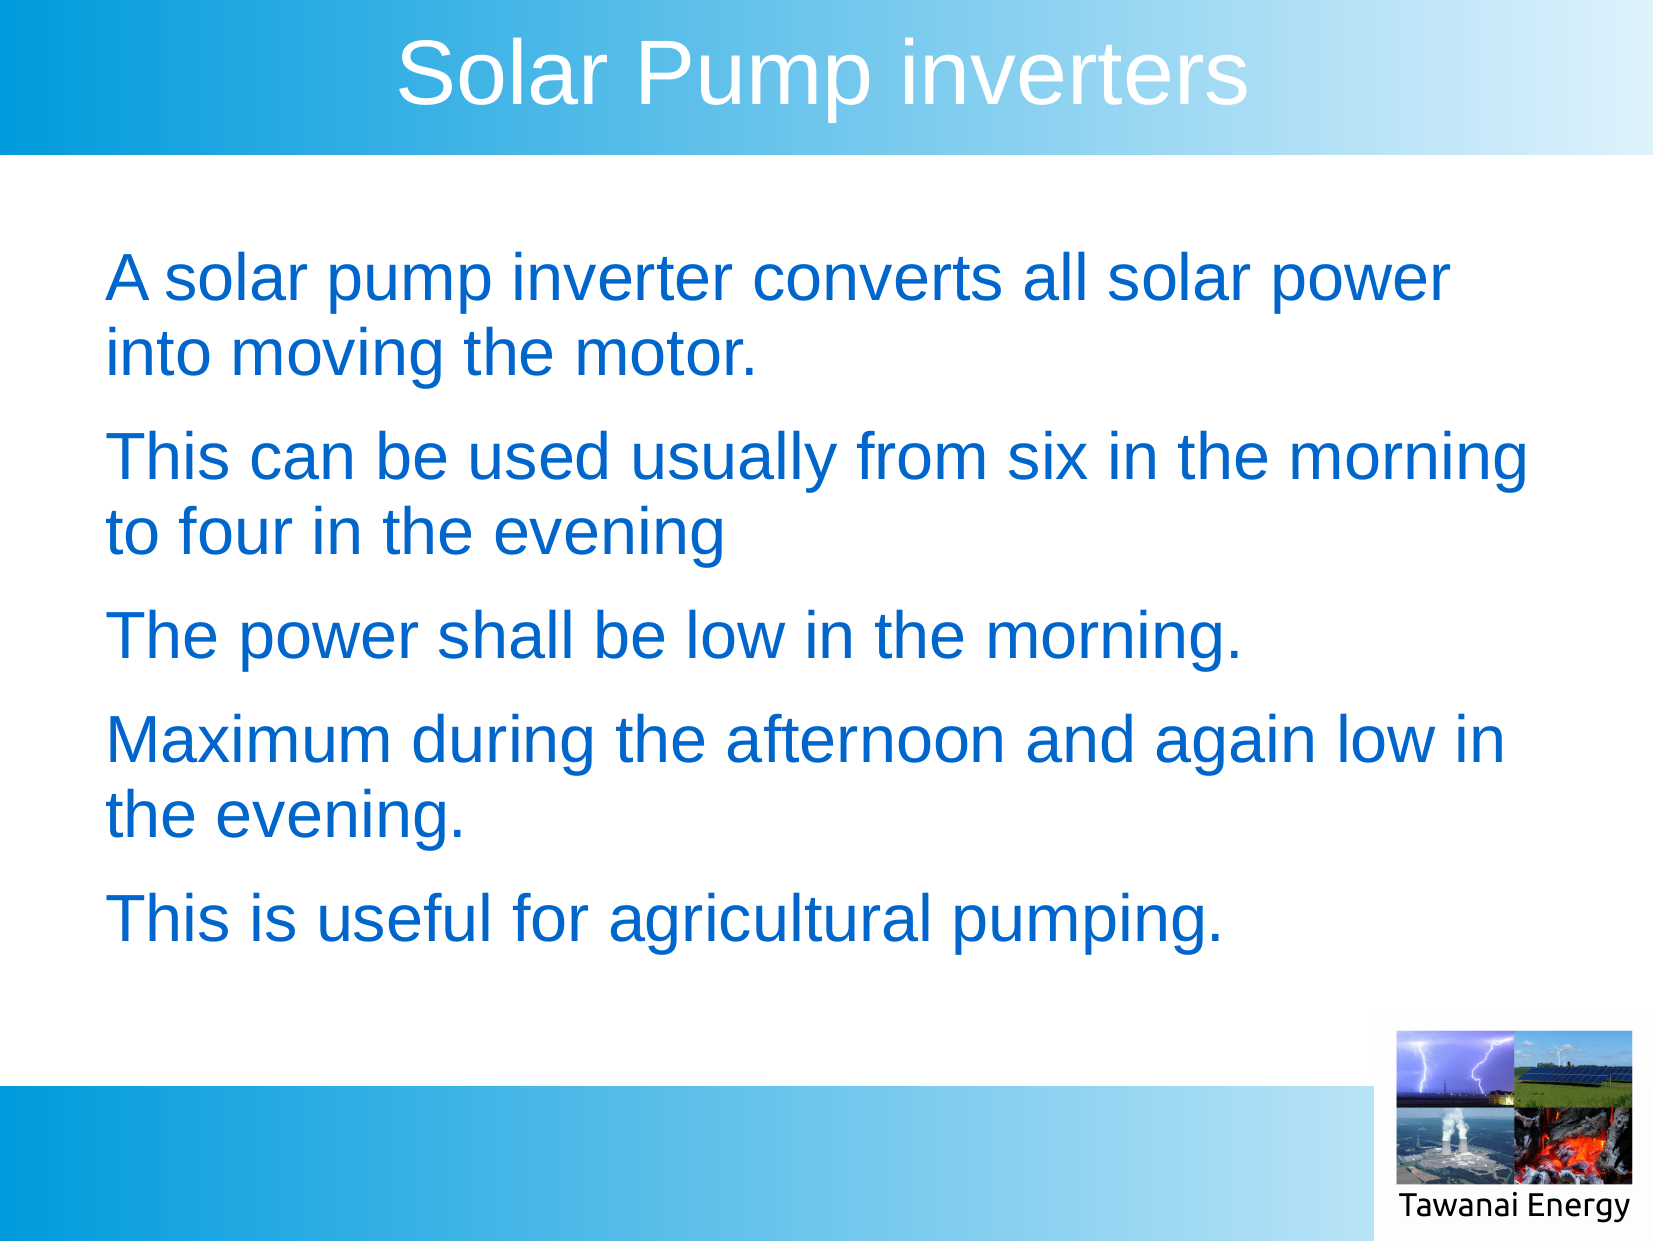

# Solar Pump inverters
A solar pump inverter converts all solar power into moving the motor.
This can be used usually from six in the morning to four in the evening
The power shall be low in the morning.
Maximum during the afternoon and again low in the evening.
This is useful for agricultural pumping.